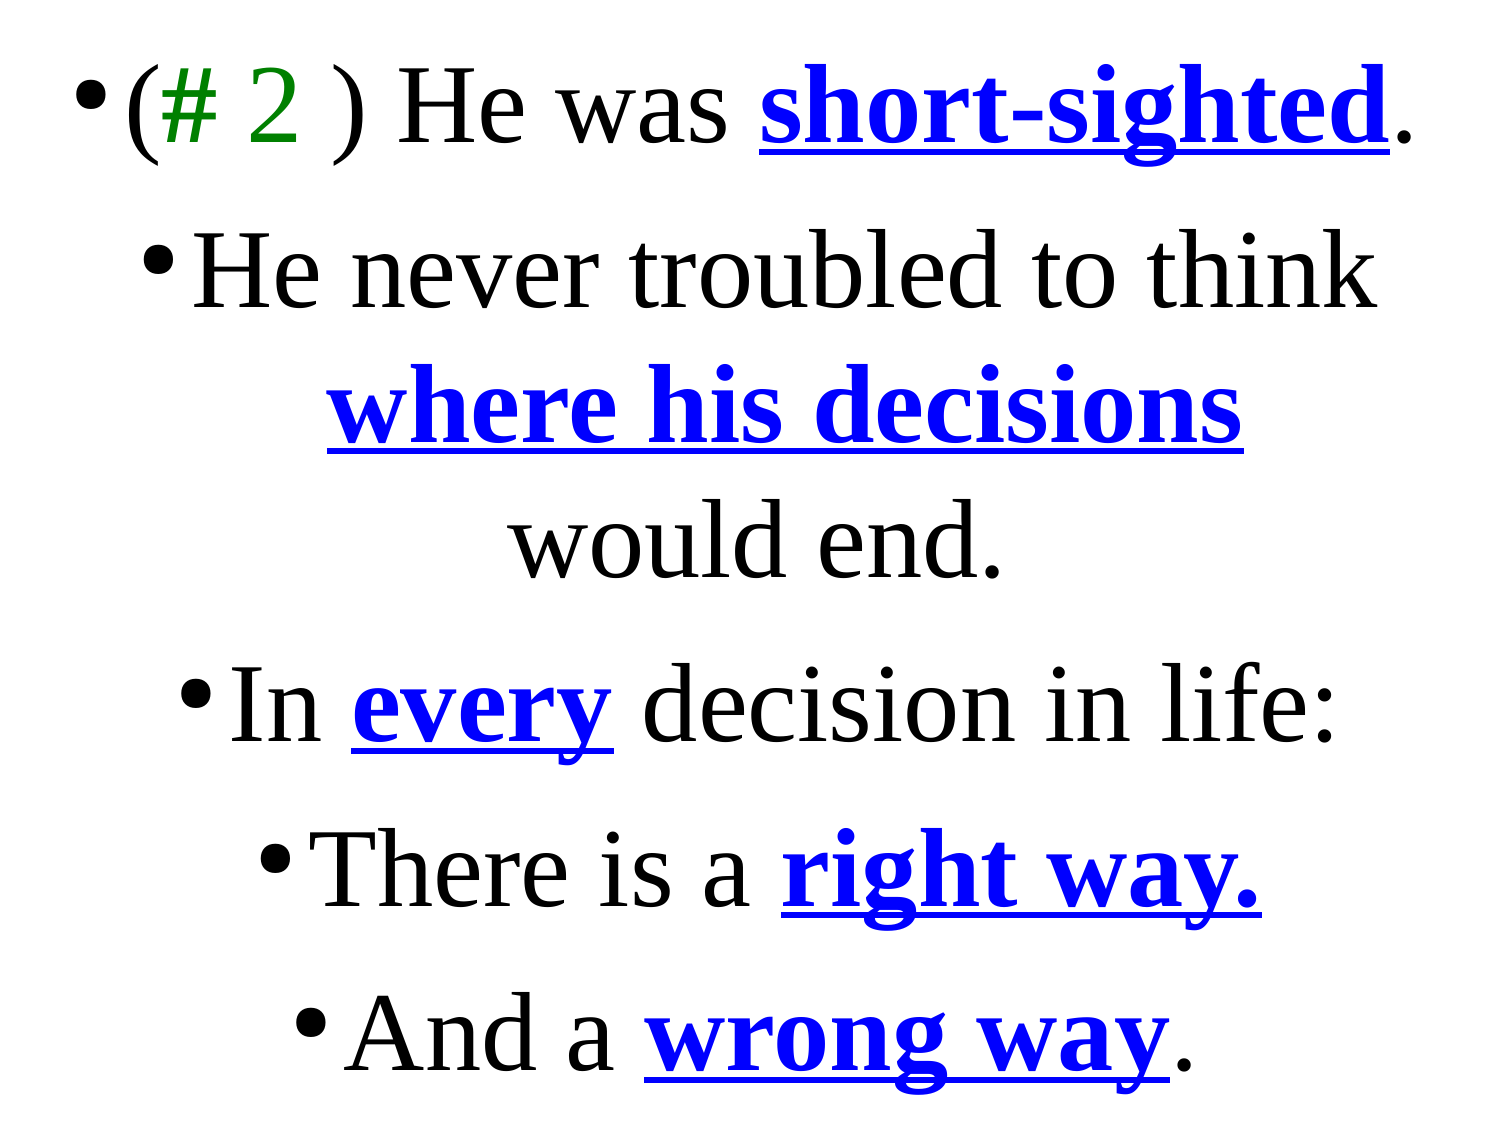

# (# 2 ) He was short-sighted.
He never troubled to think
where his decisions
would end.
In every decision in life:
There is a right way.
And a wrong way.